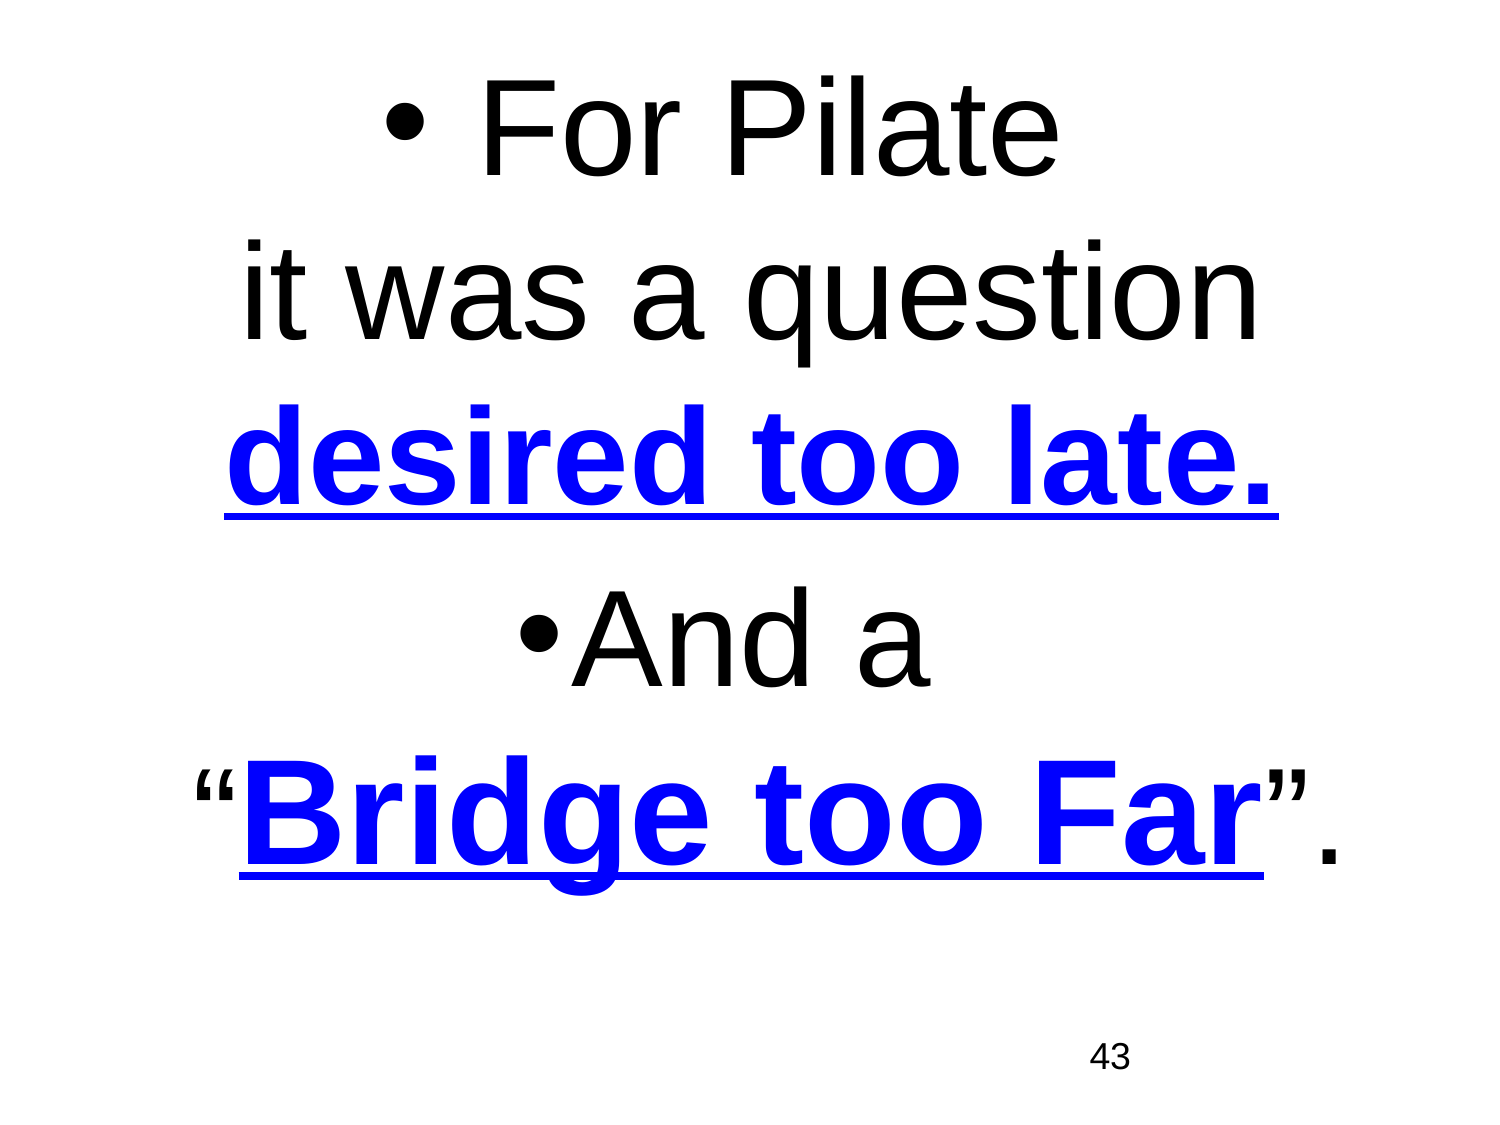

# For Pilate it was a question desired too late.
And a
“Bridge too Far”.
43